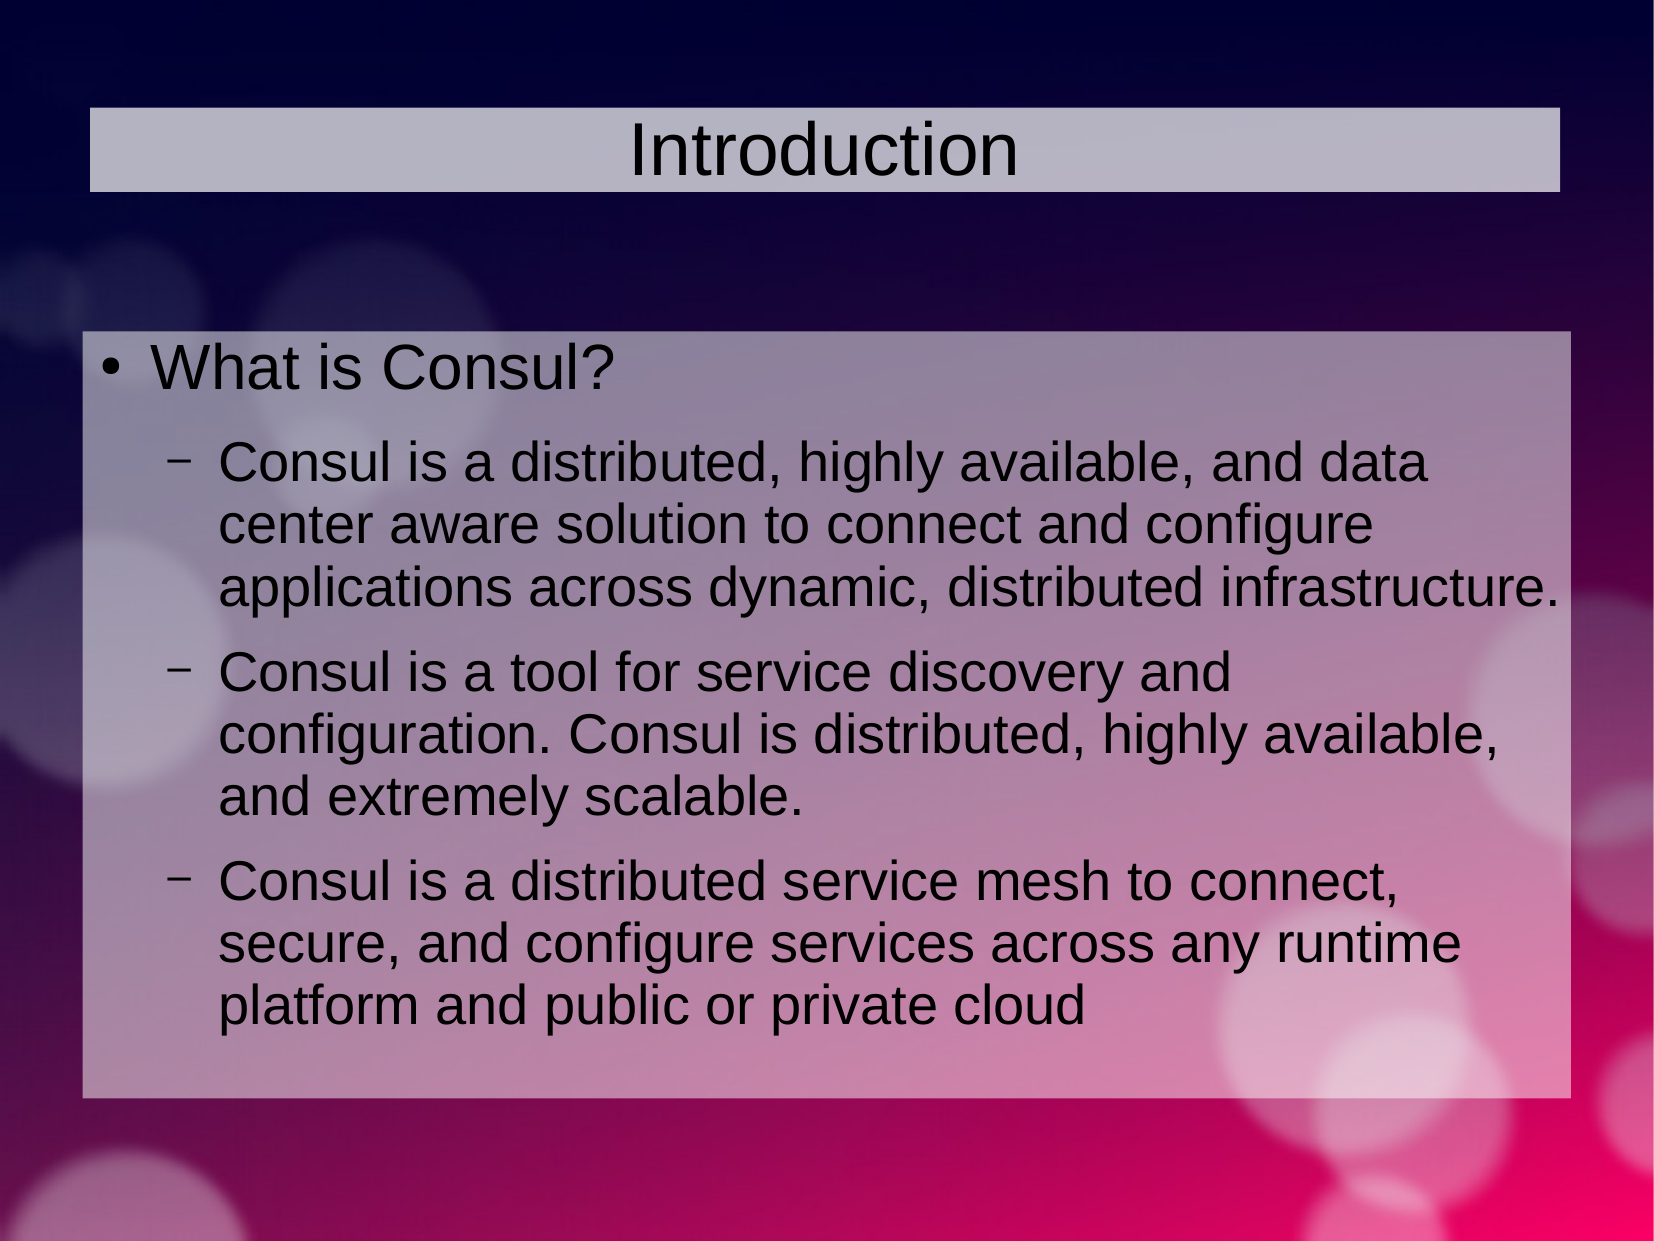

Introduction
# What is Consul?
Consul is a distributed, highly available, and data center aware solution to connect and configure applications across dynamic, distributed infrastructure.
Consul is a tool for service discovery and configuration. Consul is distributed, highly available, and extremely scalable.
Consul is a distributed service mesh to connect, secure, and configure services across any runtime platform and public or private cloud